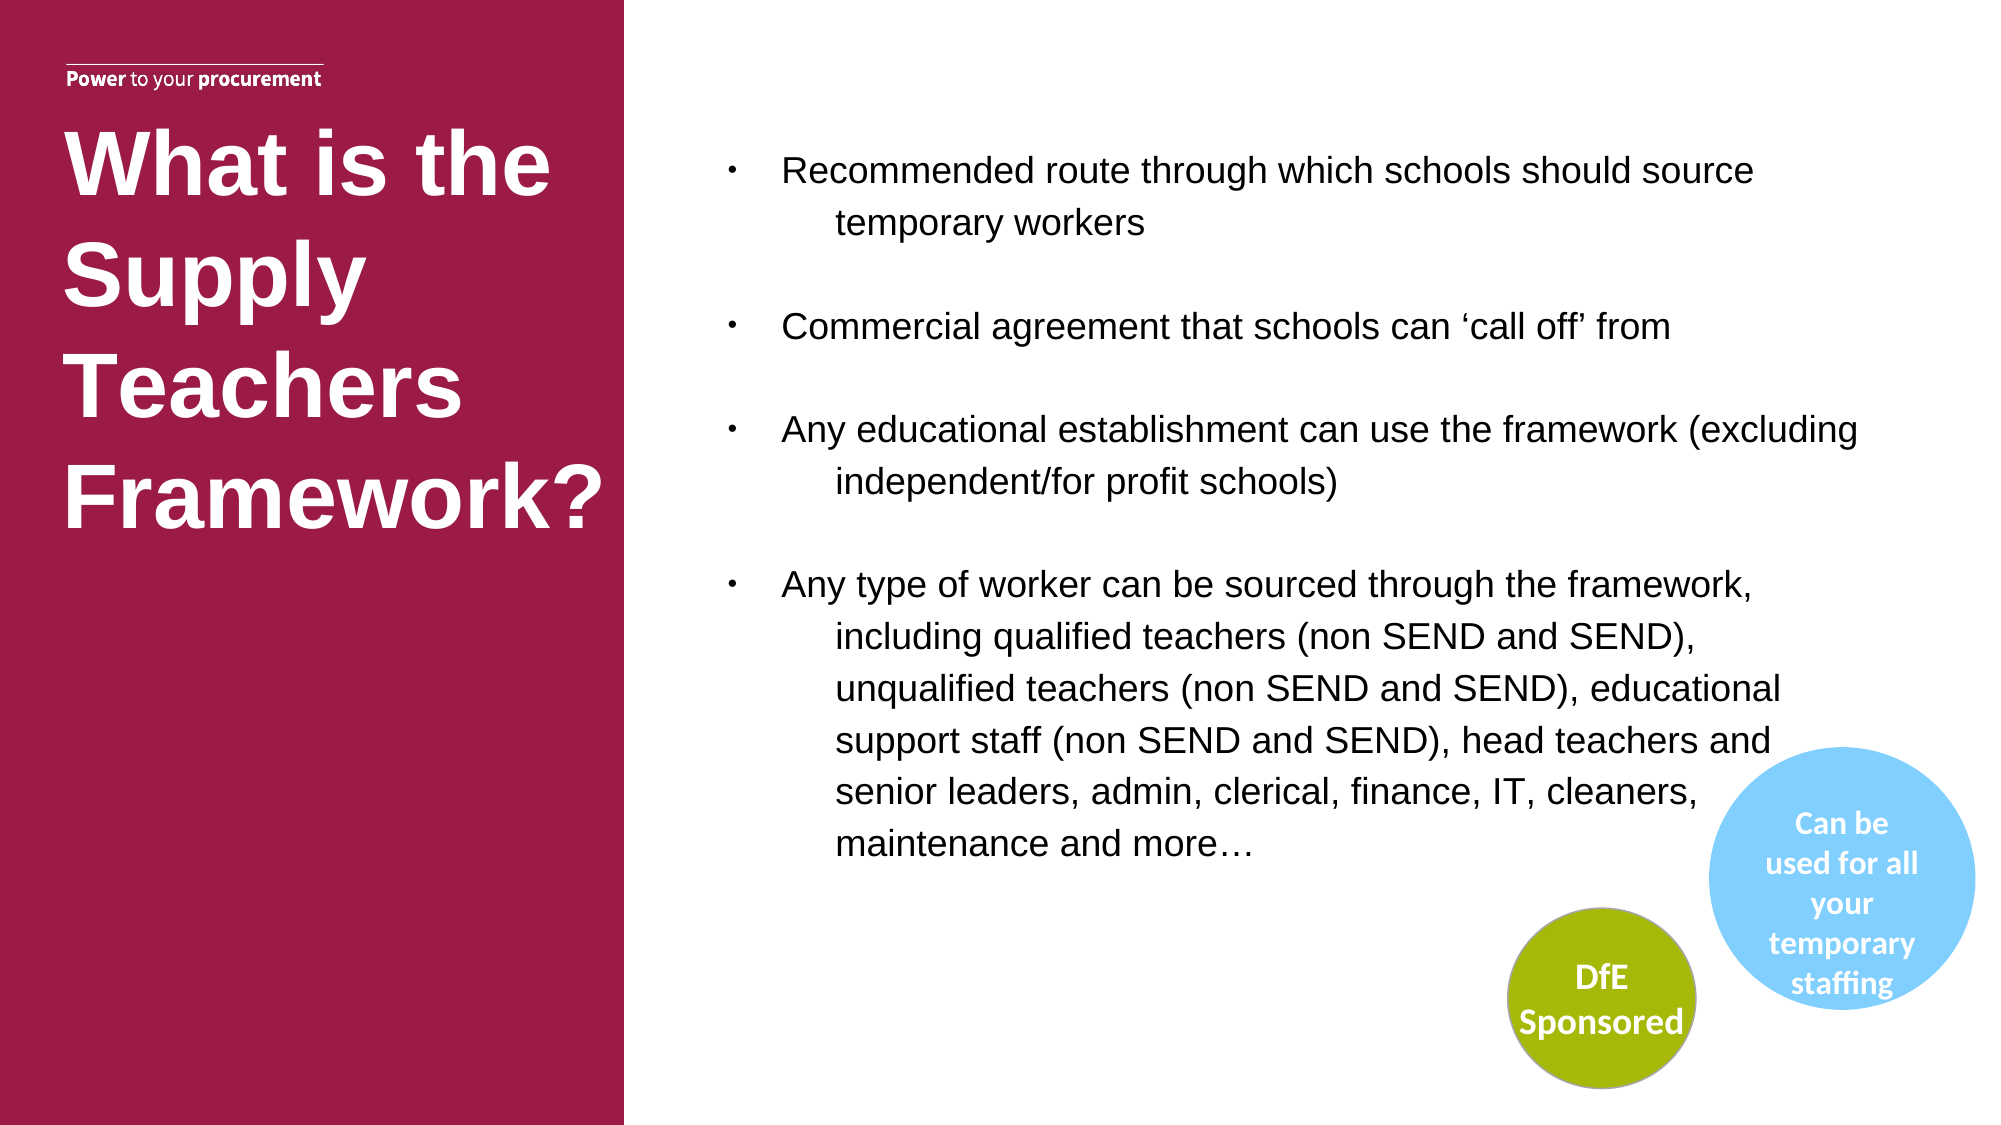

# What is the Supply Teachers Framework?
Recommended route through which schools should source temporary workers
Commercial agreement that schools can ‘call off’ from
Any educational establishment can use the framework (excluding independent/for profit schools)
Any type of worker can be sourced through the framework, including qualified teachers (non SEND and SEND), unqualified teachers (non SEND and SEND), educational support staff (non SEND and SEND), head teachers and senior leaders, admin, clerical, finance, IT, cleaners, maintenance and more…
Can be used for all your temporary staffing needs
DfE
Sponsored